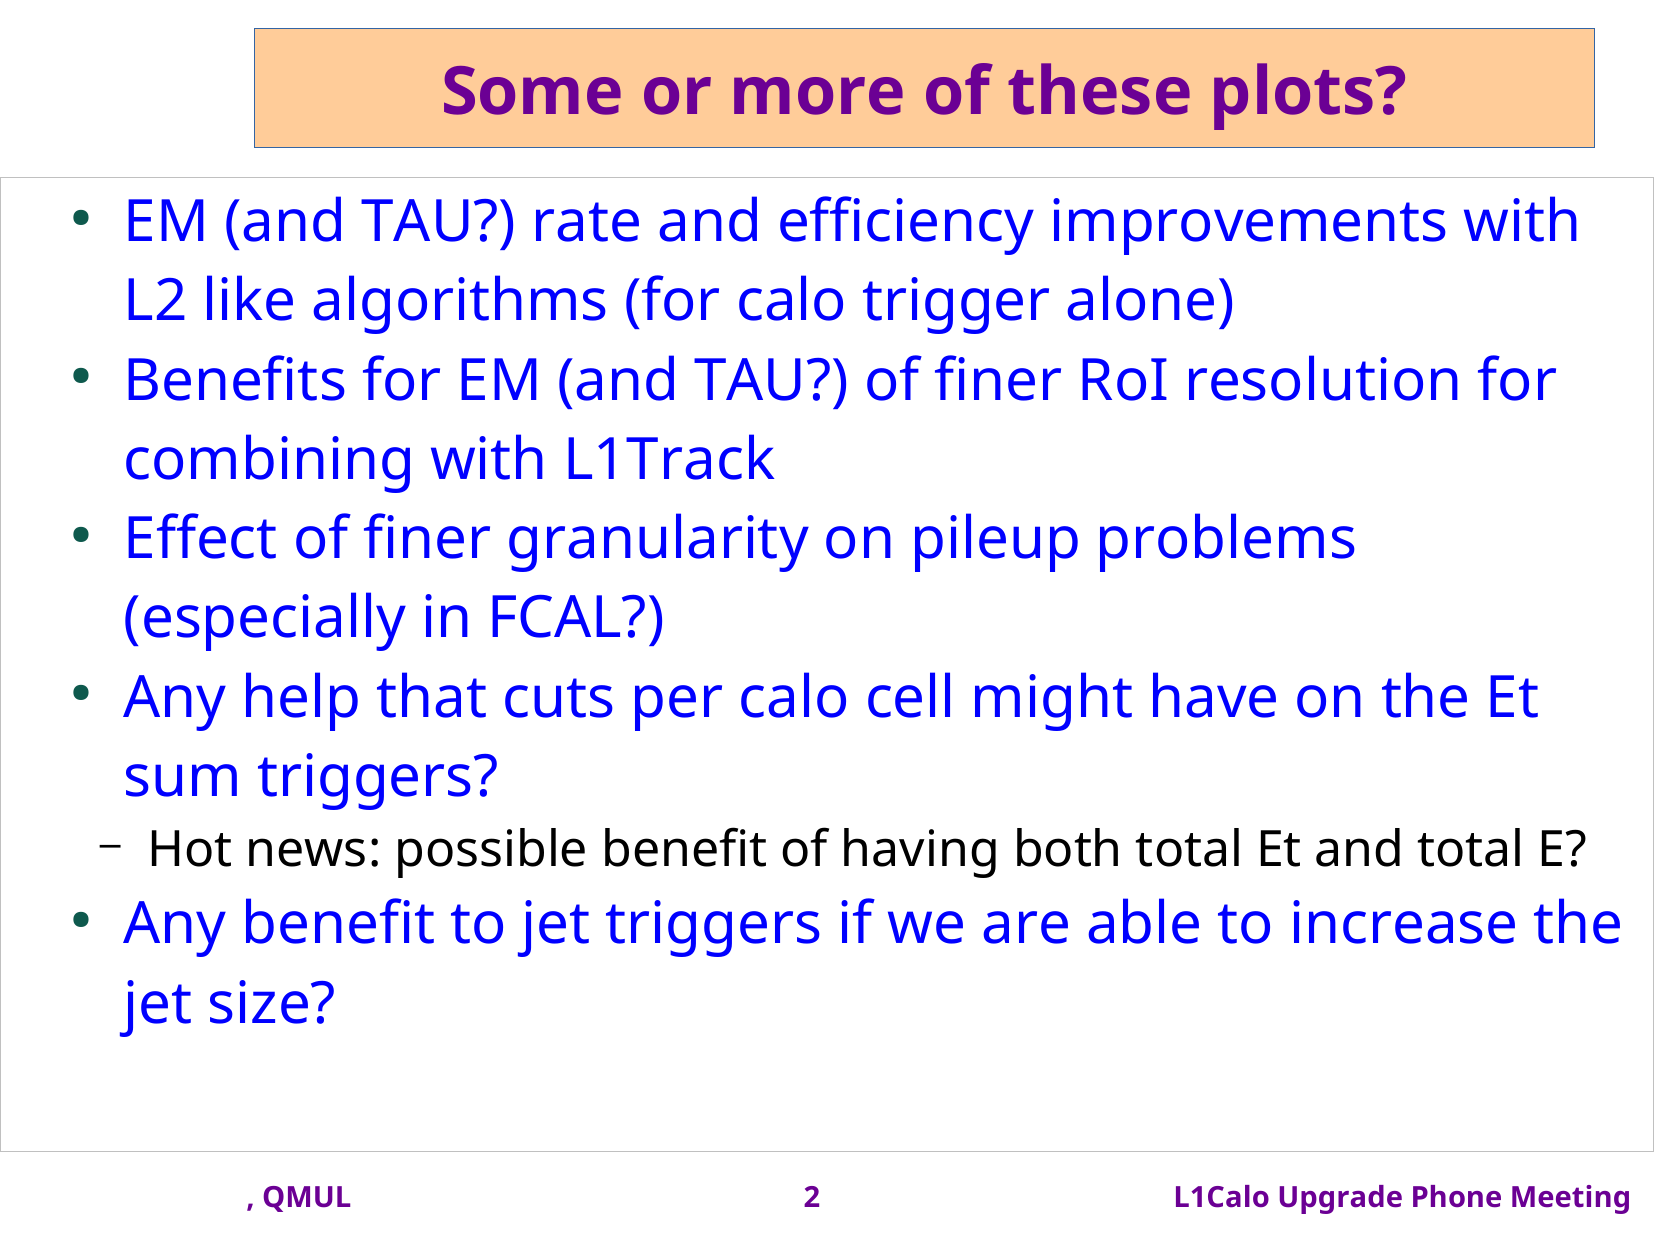

# Some or more of these plots?
EM (and TAU?) rate and efficiency improvements with L2 like algorithms (for calo trigger alone)
Benefits for EM (and TAU?) of finer RoI resolution for combining with L1Track
Effect of finer granularity on pileup problems (especially in FCAL?)
Any help that cuts per calo cell might have on the Et sum triggers?
Hot news: possible benefit of having both total Et and total E?
Any benefit to jet triggers if we are able to increase the jet size?